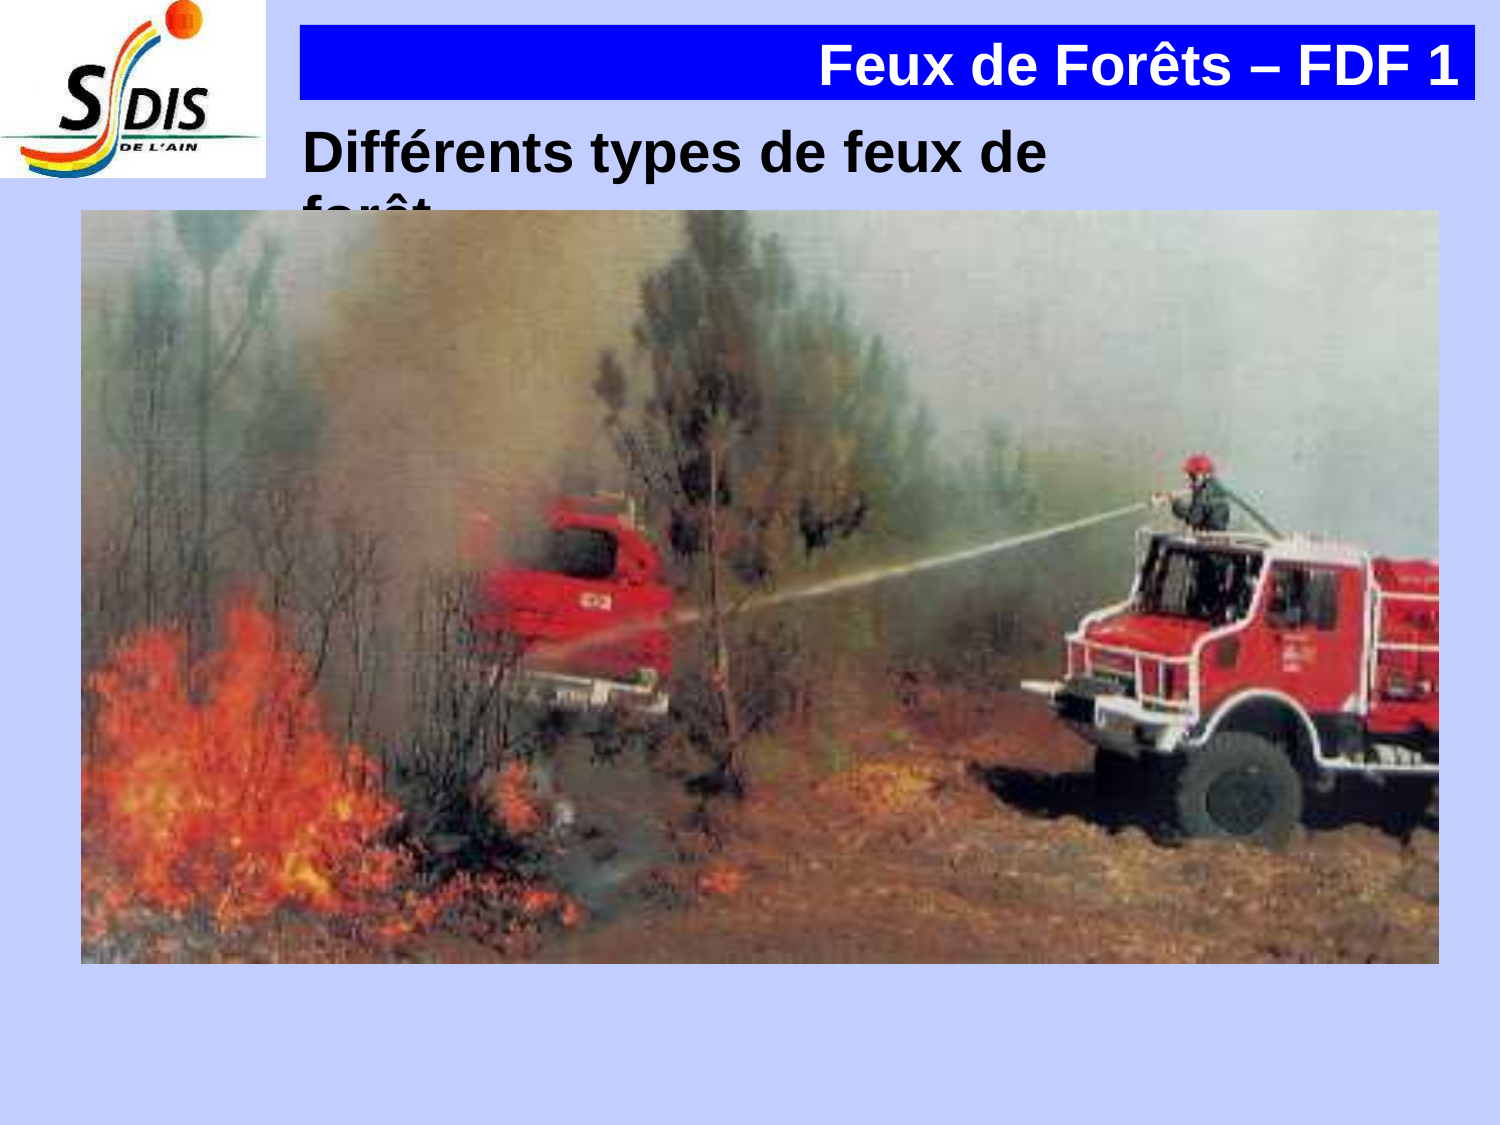

Feux de Forêts – FDF 1
Différents types de feux de forêt